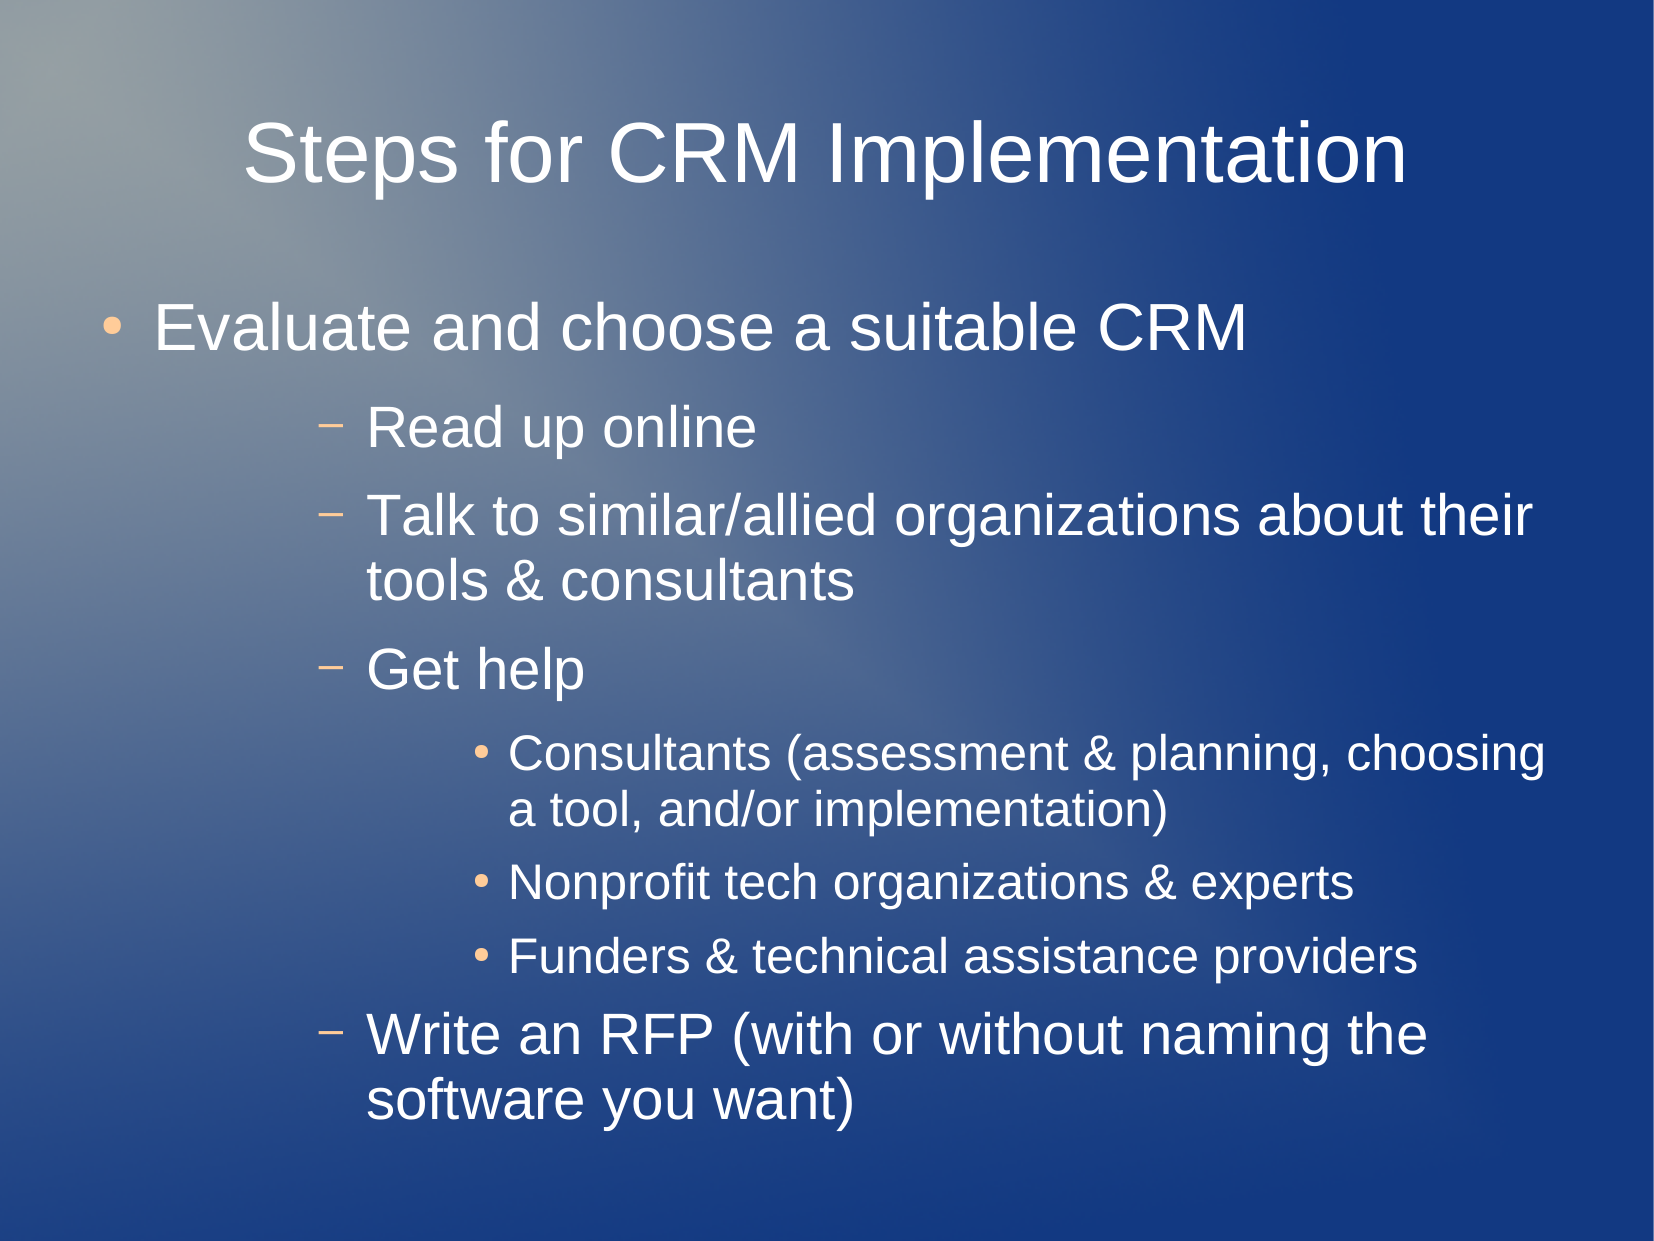

# Steps for CRM Implementation
Evaluate and choose a suitable CRM
Read up online
Talk to similar/allied organizations about their tools & consultants
Get help
Consultants (assessment & planning, choosing a tool, and/or implementation)
Nonprofit tech organizations & experts
Funders & technical assistance providers
Write an RFP (with or without naming the software you want)